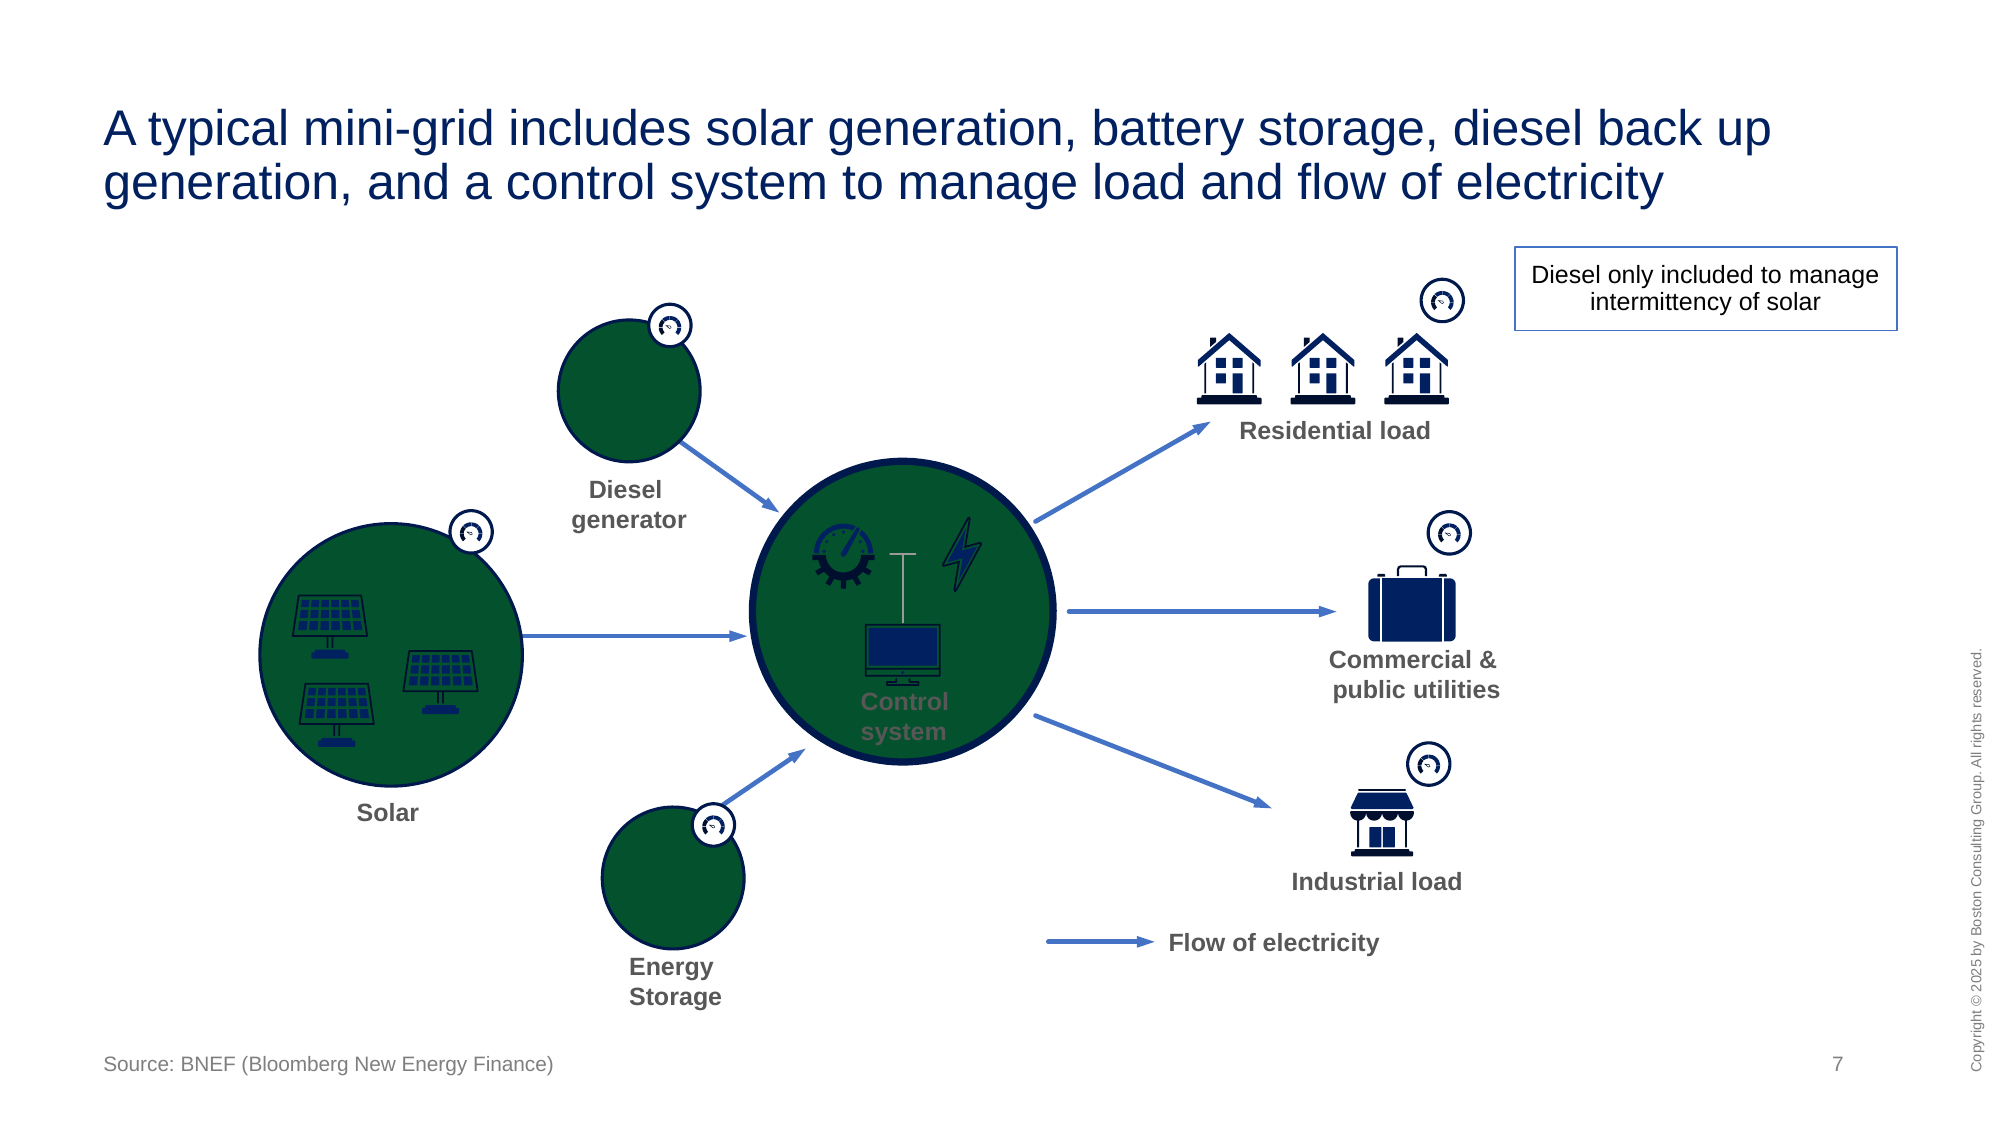

# A typical mini-grid includes solar generation, battery storage, diesel back up generation, and a control system to manage load and flow of electricity
Diesel only included to manage intermittency of solar
Residential load
Diesel
generator
Control
system
Commercial &
public utilities
Industrial load
Energy
Storage
Solar
Flow of electricity
Source: BNEF (Bloomberg New Energy Finance)